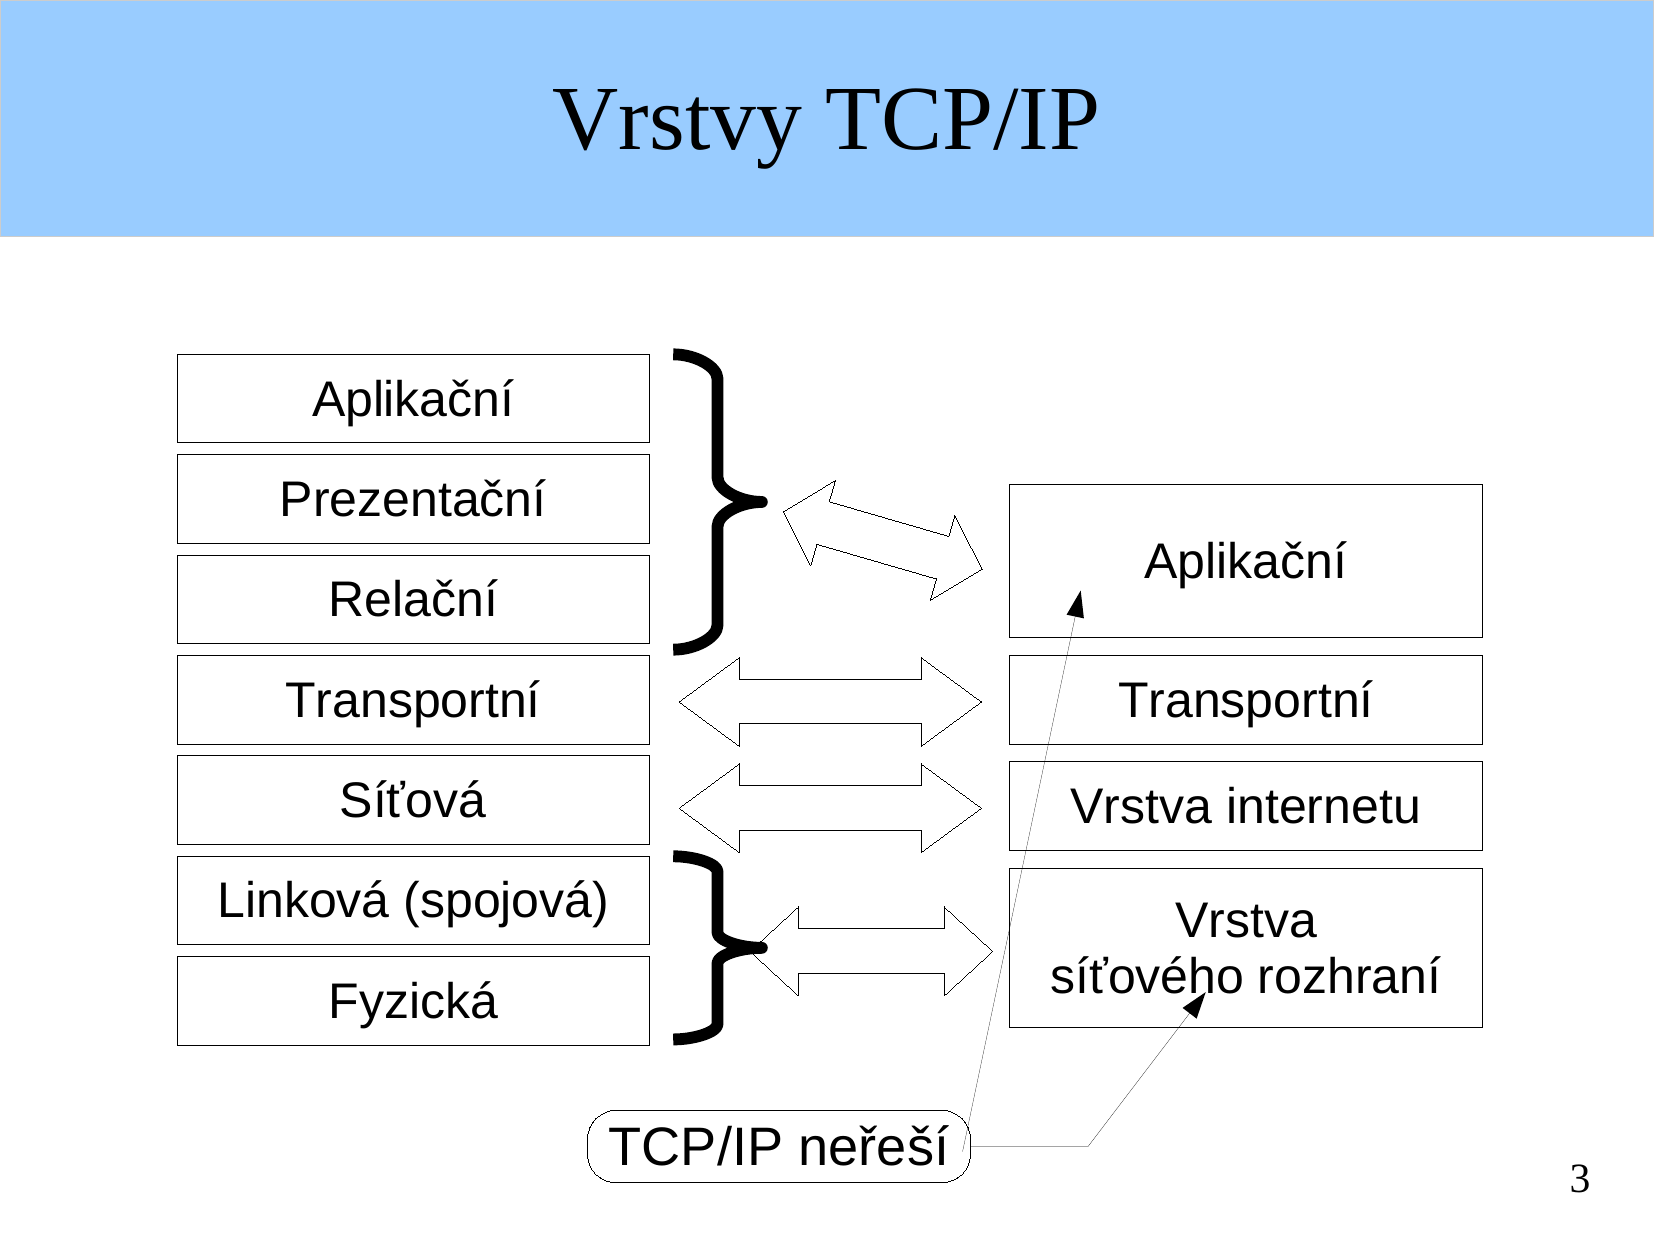

# Vrstvy TCP/IP
Aplikační
Prezentační
Aplikační
Relační
Transportní
Transportní
Síťová
Vrstva internetu
Linková (spojová)
Vrstva
síťového rozhraní
Fyzická